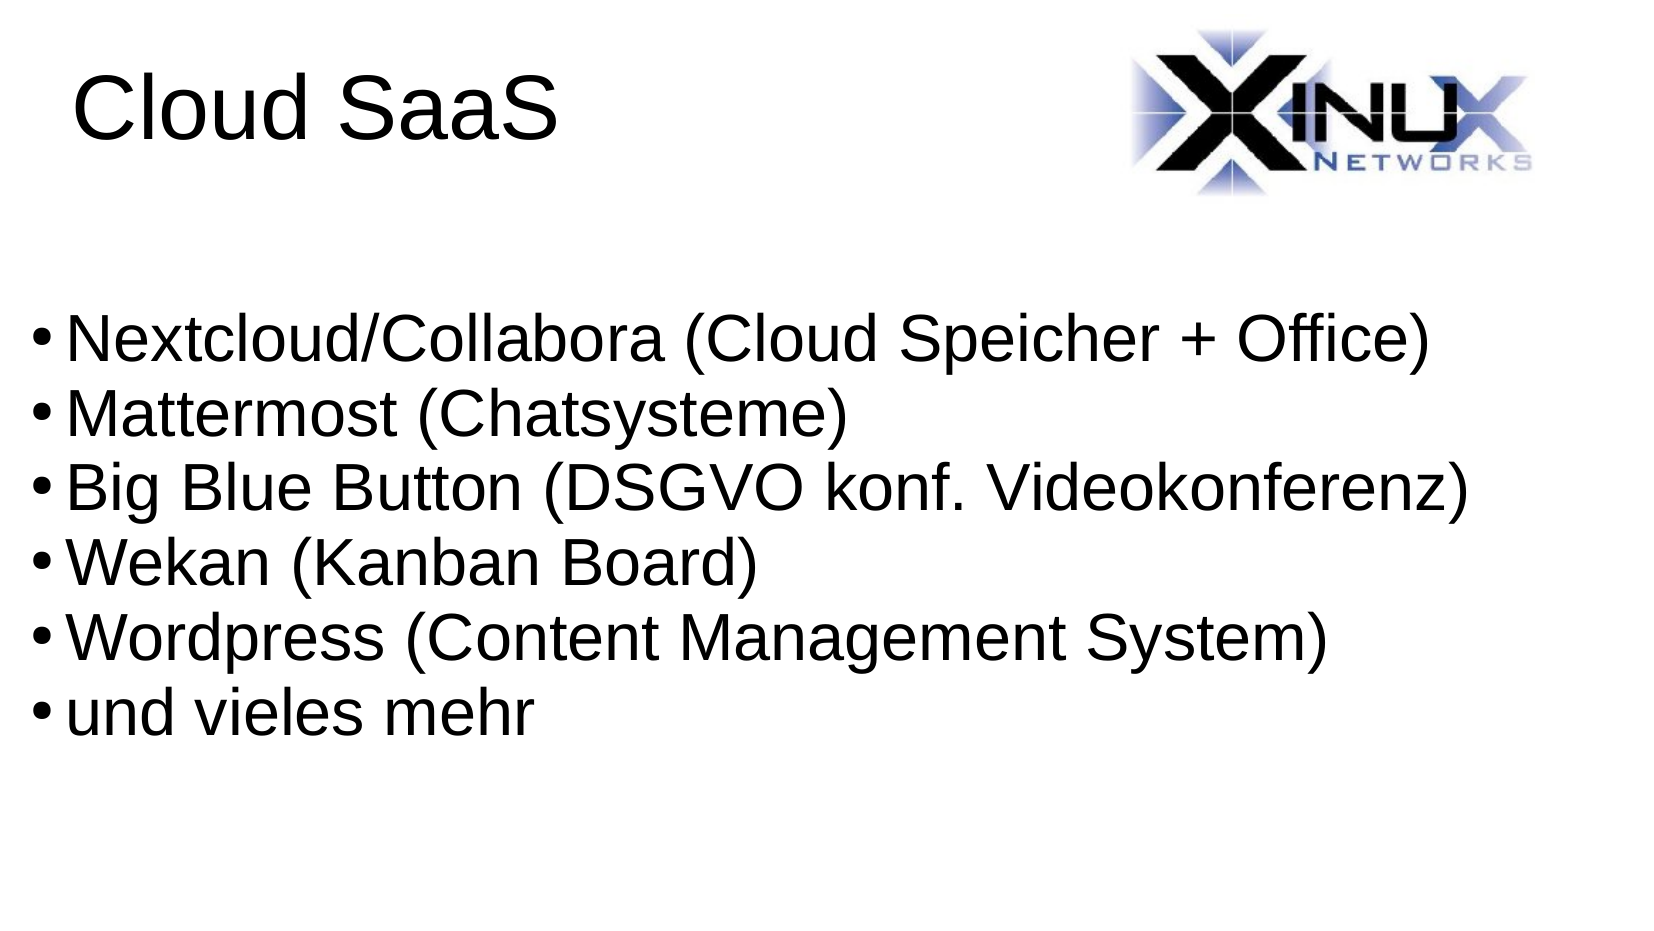

# Cloud SaaS
Nextcloud/Collabora (Cloud Speicher + Office)
Mattermost (Chatsysteme)
Big Blue Button (DSGVO konf. Videokonferenz)
Wekan (Kanban Board)
Wordpress (Content Management System)
und vieles mehr